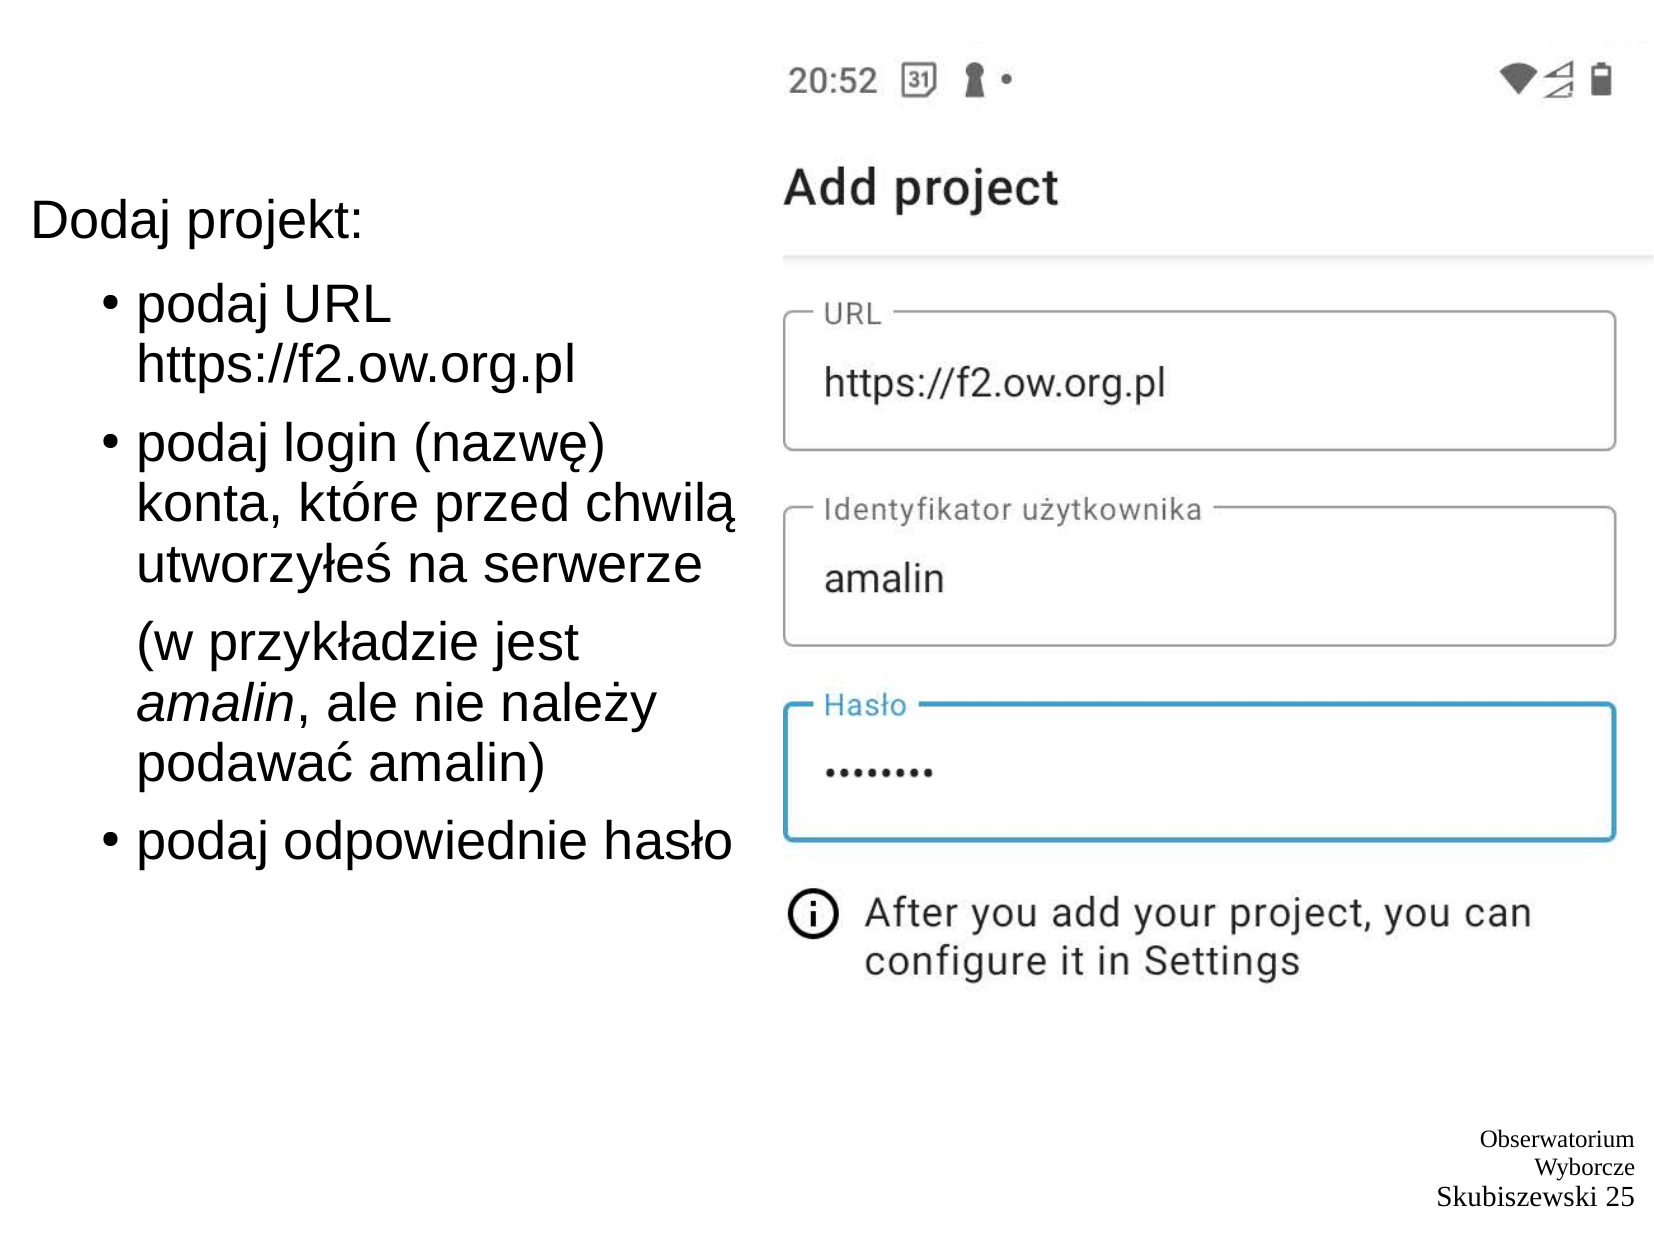

# Dodaj projekt:
podaj URL https://f2.ow.org.pl
podaj login (nazwę) konta, które przed chwilą utworzyłeś na serwerze
(w przykładzie jest amalin, ale nie należy podawać amalin)
podaj odpowiednie hasło
25